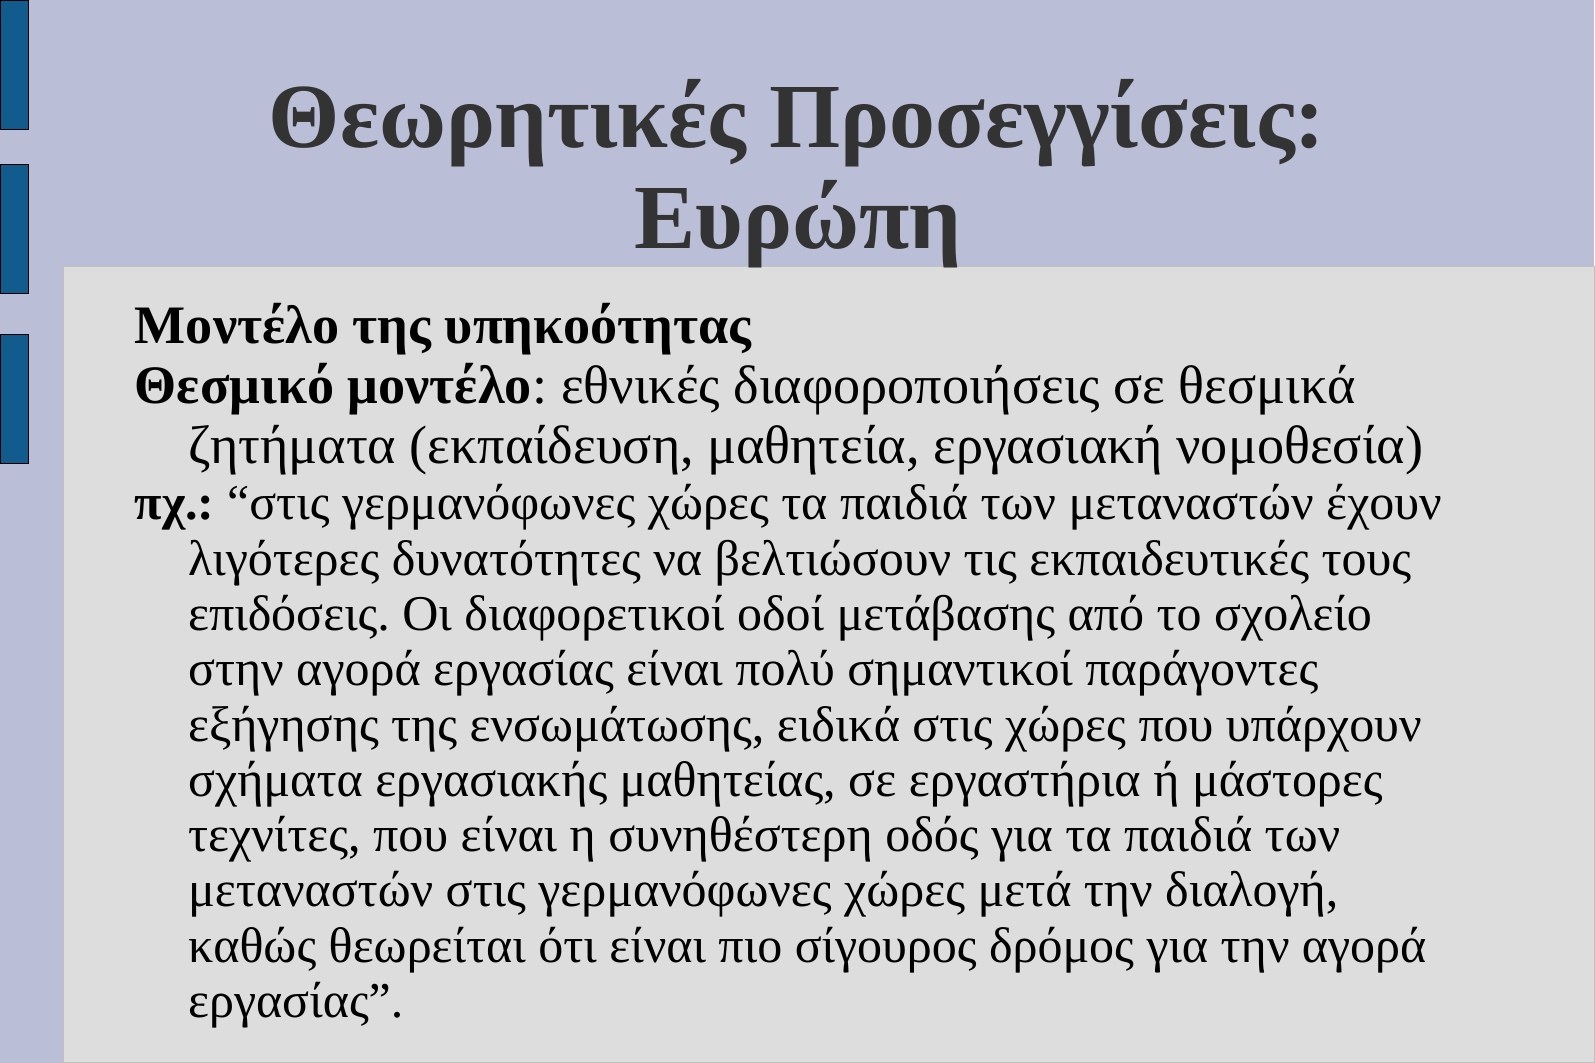

# Θεωρητικές Προσεγγίσεις: Ευρώπη
Μοντέλο της υπηκοότητας
Θεσμικό μοντέλο: εθνικές διαφοροποιήσεις σε θεσμικά ζητήματα (εκπαίδευση, μαθητεία, εργασιακή νομοθεσία)
πχ.: “στις γερμανόφωνες χώρες τα παιδιά των μεταναστών έχουν λιγότερες δυνατότητες να βελτιώσουν τις εκπαιδευτικές τους επιδόσεις. Οι διαφορετικοί οδοί μετάβασης από το σχολείο στην αγορά εργασίας είναι πολύ σημαντικοί παράγοντες εξήγησης της ενσωμάτωσης, ειδικά στις χώρες που υπάρχουν σχήματα εργασιακής μαθητείας, σε εργαστήρια ή μάστορες τεχνίτες, που είναι η συνηθέστερη οδός για τα παιδιά των μεταναστών στις γερμανόφωνες χώρες μετά την διαλογή, καθώς θεωρείται ότι είναι πιο σίγουρος δρόμος για την αγορά εργασίας”.